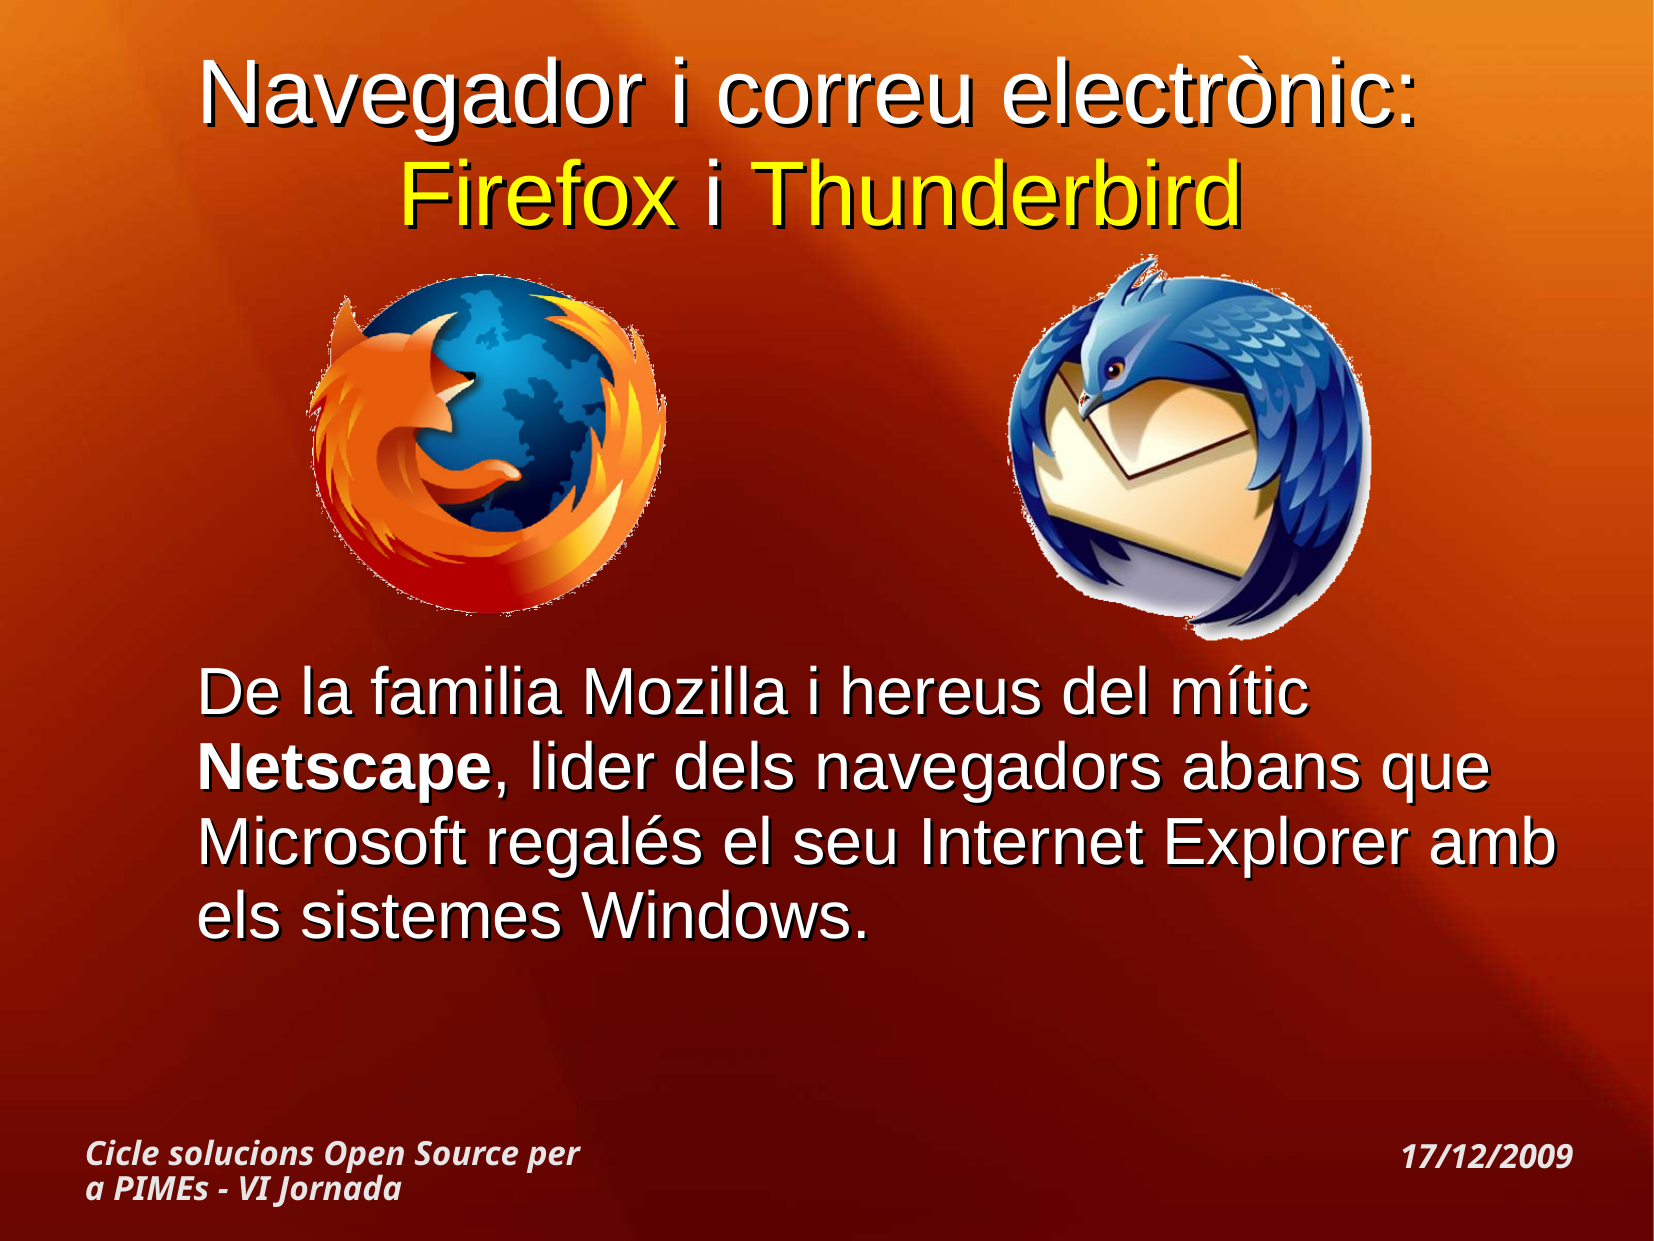

# Navegador i correu electrònic: Firefox i Thunderbird
De la familia Mozilla i hereus del mític Netscape, lider dels navegadors abans que Microsoft regalés el seu Internet Explorer amb els sistemes Windows.
Cicle solucions Open Source per a PIMEs - VI Jornada
17/12/2009